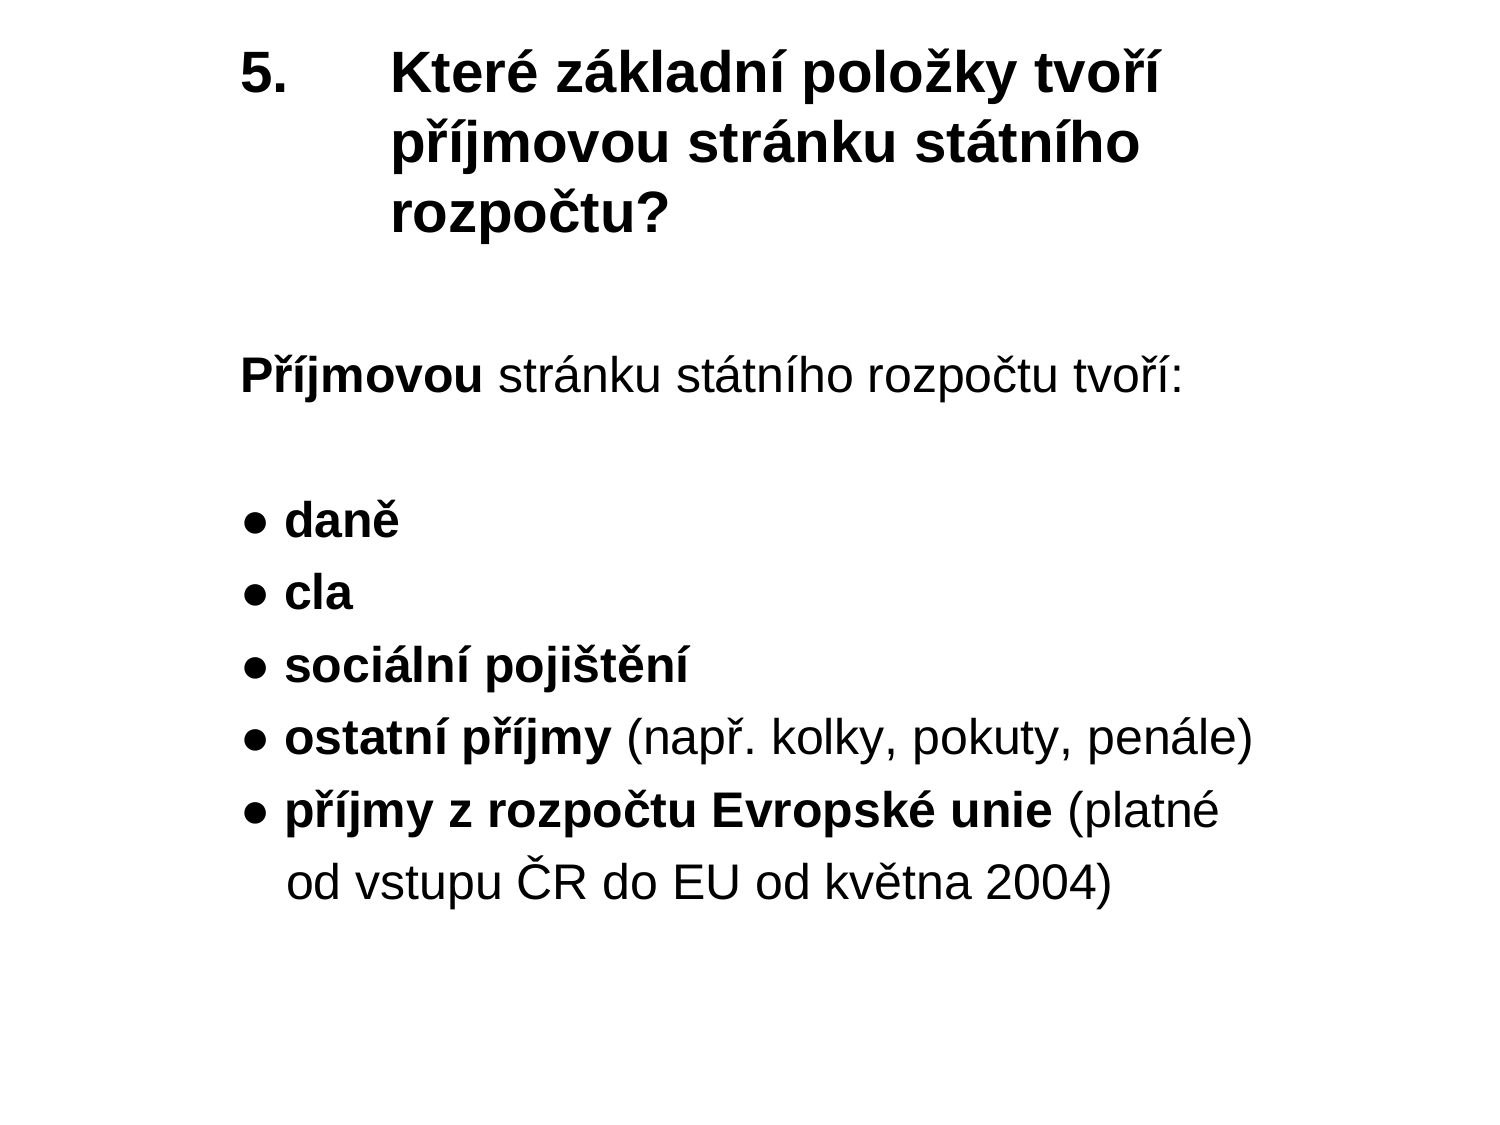

# 5.	Které základní položky tvoří příjmovou stránku státního rozpočtu?
		Příjmovou stránku státního rozpočtu tvoří:
		● daně
		● cla
		● sociální pojištění
		● ostatní příjmy (např. kolky, pokuty, penále)
		● příjmy z rozpočtu Evropské unie (platné
	 od vstupu ČR do EU od května 2004)